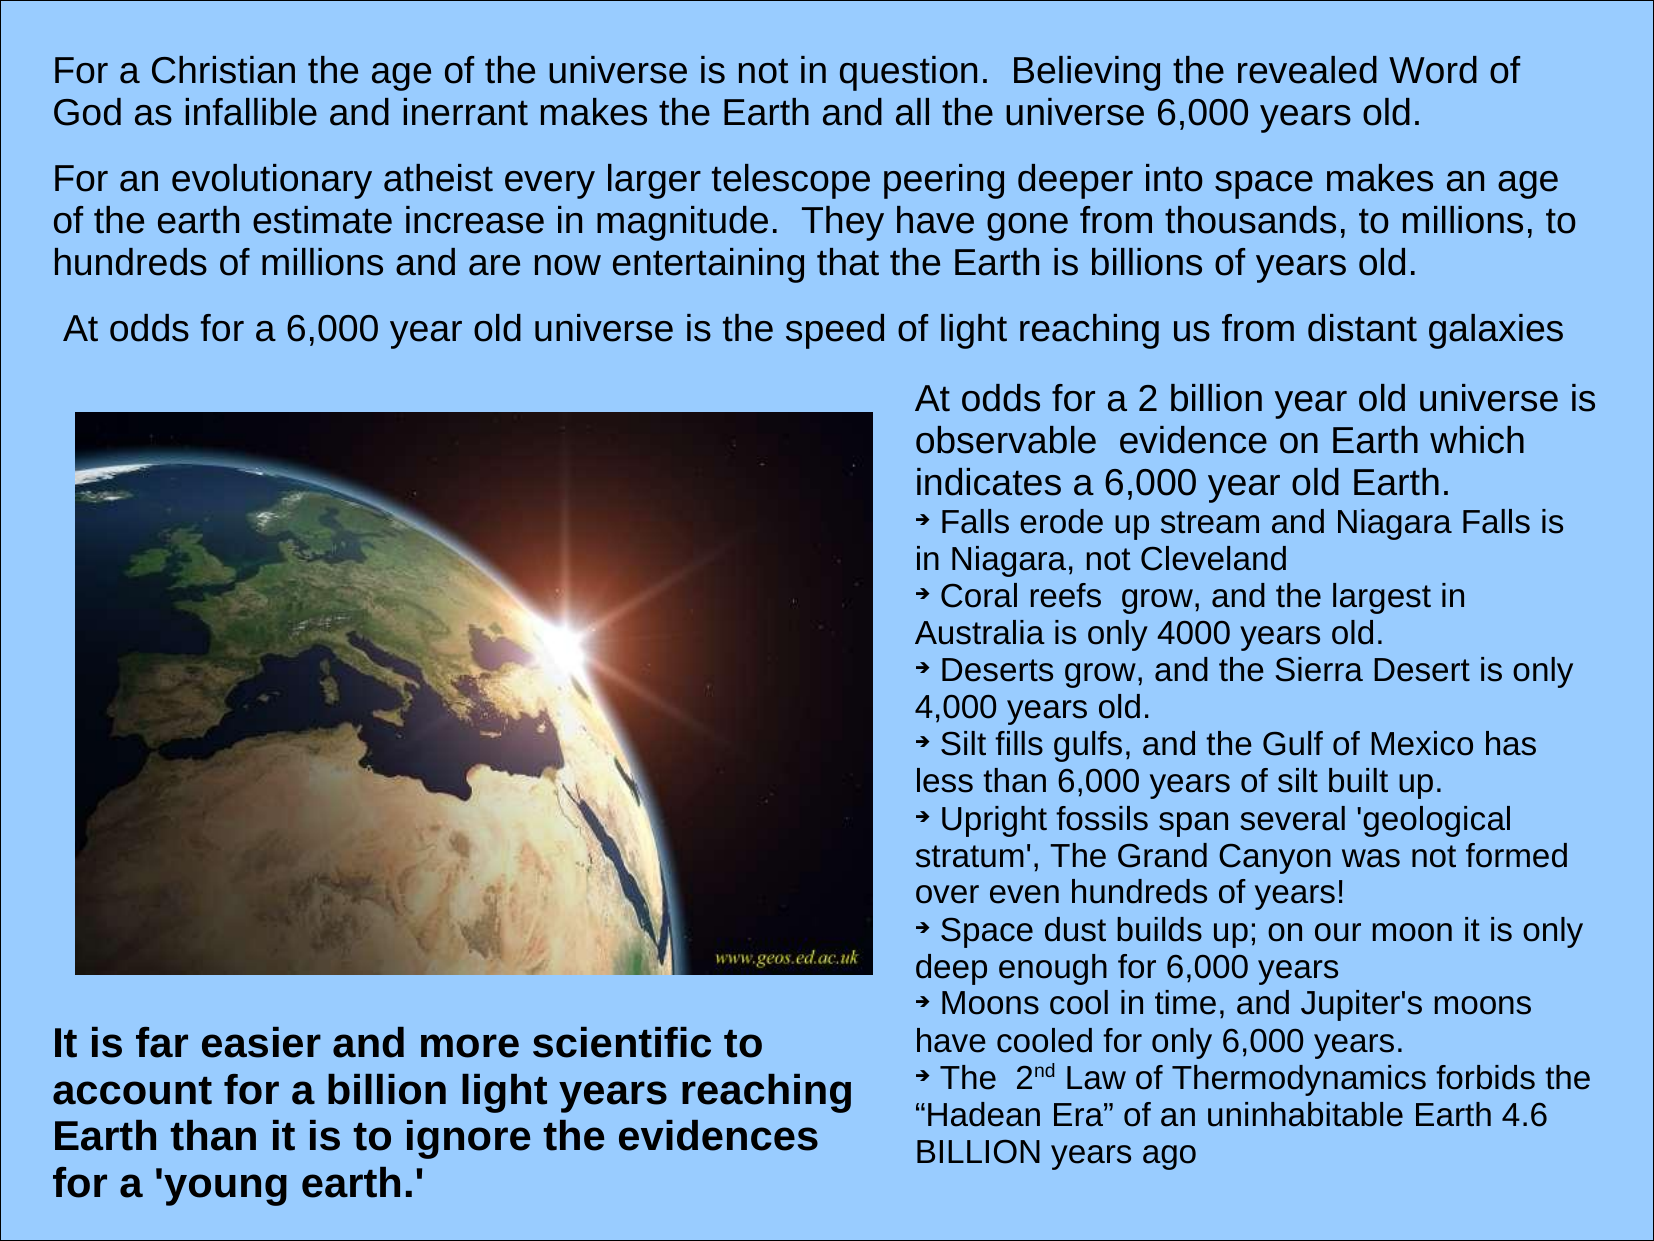

For a Christian the age of the universe is not in question. Believing the revealed Word of God as infallible and inerrant makes the Earth and all the universe 6,000 years old.
For an evolutionary atheist every larger telescope peering deeper into space makes an age of the earth estimate increase in magnitude. They have gone from thousands, to millions, to hundreds of millions and are now entertaining that the Earth is billions of years old.
At odds for a 6,000 year old universe is the speed of light reaching us from distant galaxies
At odds for a 2 billion year old universe is observable evidence on Earth which indicates a 6,000 year old Earth.
 Falls erode up stream and Niagara Falls is in Niagara, not Cleveland
 Coral reefs grow, and the largest in Australia is only 4000 years old.
 Deserts grow, and the Sierra Desert is only 4,000 years old.
 Silt fills gulfs, and the Gulf of Mexico has less than 6,000 years of silt built up.
 Upright fossils span several 'geological stratum', The Grand Canyon was not formed over even hundreds of years!
 Space dust builds up; on our moon it is only deep enough for 6,000 years
 Moons cool in time, and Jupiter's moons have cooled for only 6,000 years.
 The 2nd Law of Thermodynamics forbids the “Hadean Era” of an uninhabitable Earth 4.6 BILLION years ago
It is far easier and more scientific to account for a billion light years reaching Earth than it is to ignore the evidences for a 'young earth.'